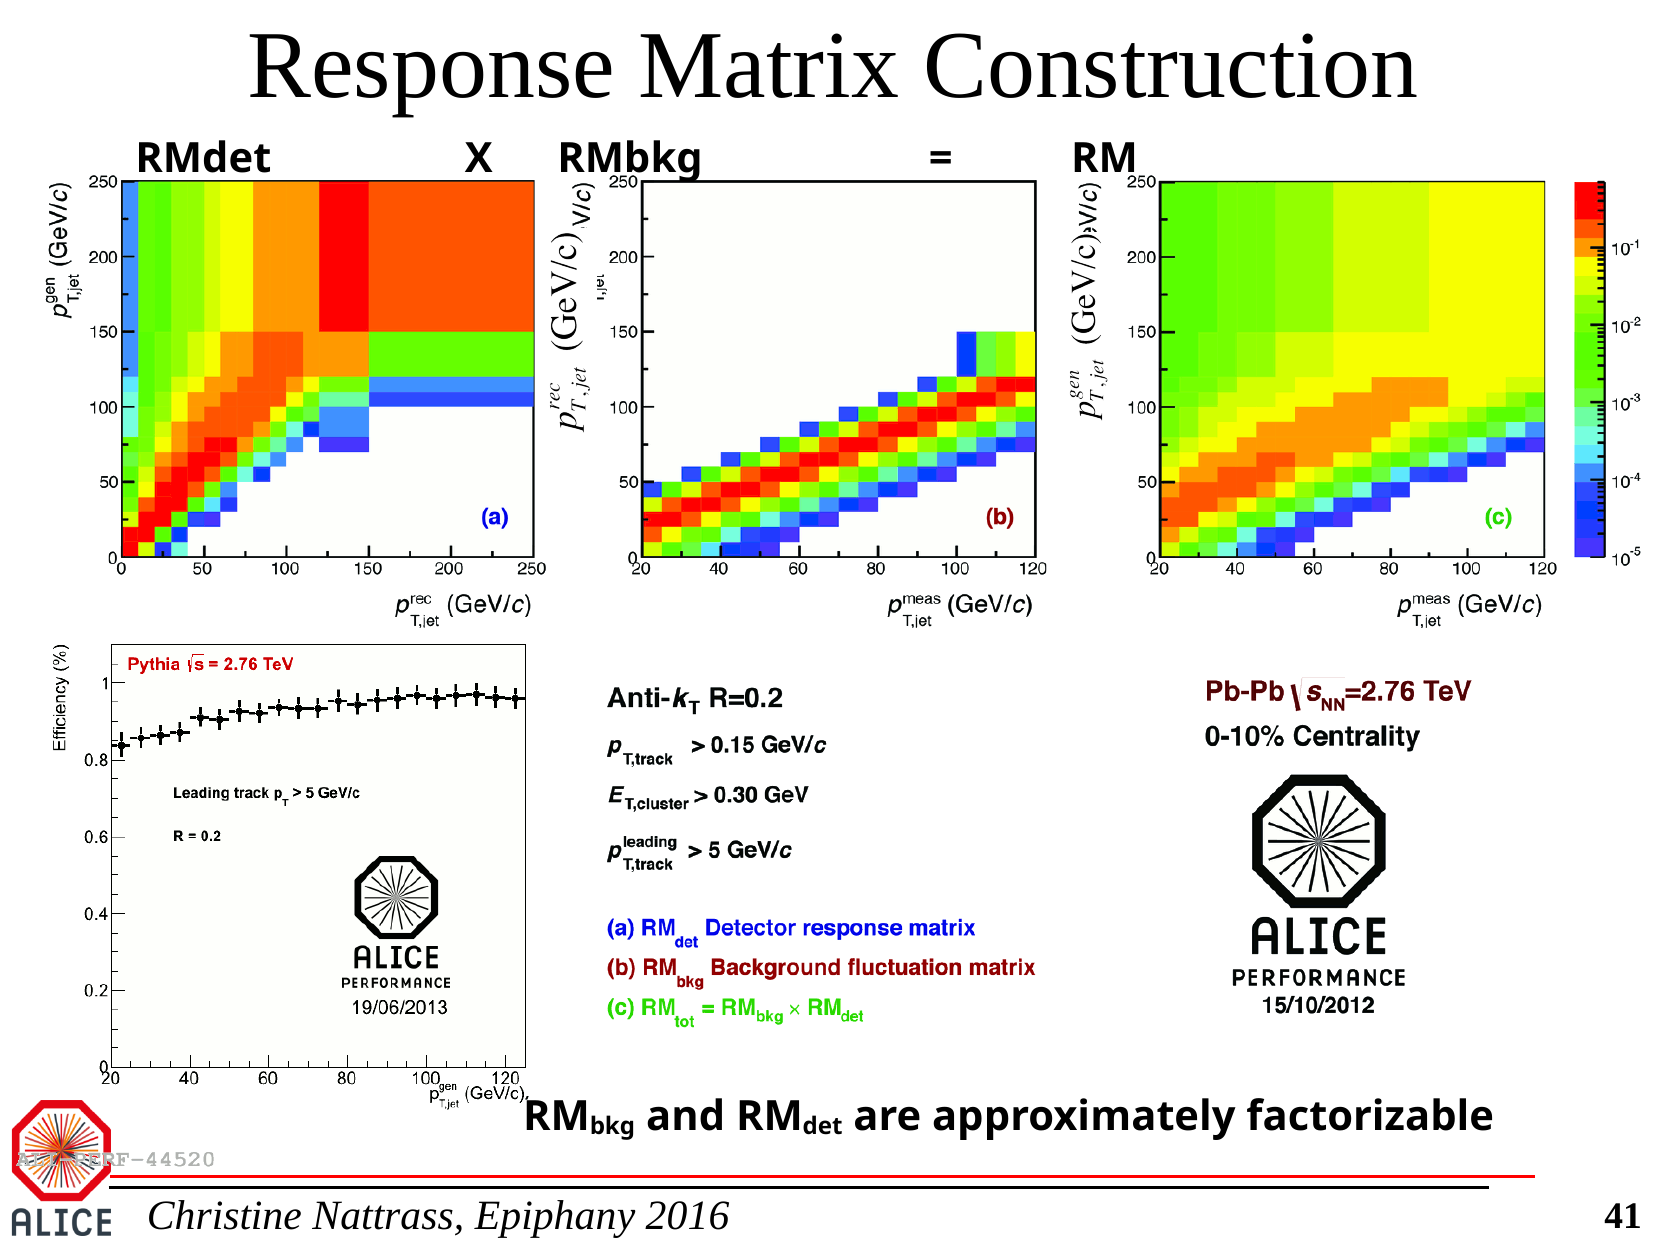

# Response Matrix Construction
 RMdet X RMbkg = RM
RMbkg and RMdet are approximately factorizable